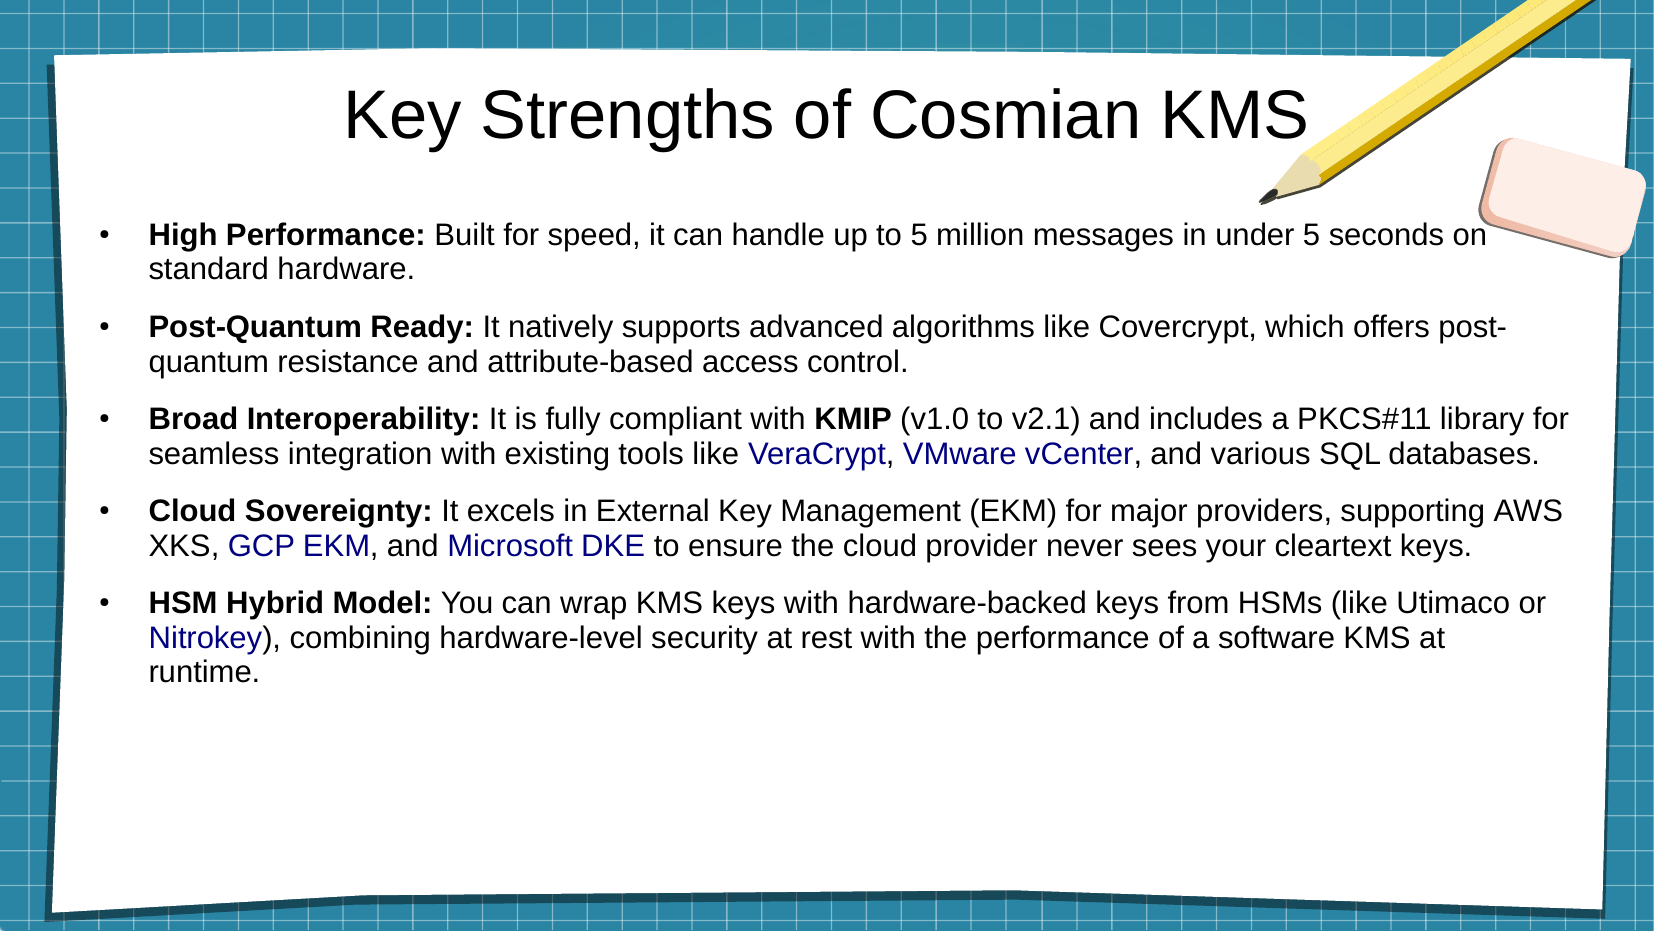

# Key Strengths of Cosmian KMS
High Performance: Built for speed, it can handle up to 5 million messages in under 5 seconds on standard hardware.
Post-Quantum Ready: It natively supports advanced algorithms like Covercrypt, which offers post-quantum resistance and attribute-based access control.
Broad Interoperability: It is fully compliant with KMIP (v1.0 to v2.1) and includes a PKCS#11 library for seamless integration with existing tools like VeraCrypt, VMware vCenter, and various SQL databases.
Cloud Sovereignty: It excels in External Key Management (EKM) for major providers, supporting AWS XKS, GCP EKM, and Microsoft DKE to ensure the cloud provider never sees your cleartext keys.
HSM Hybrid Model: You can wrap KMS keys with hardware-backed keys from HSMs (like Utimaco or Nitrokey), combining hardware-level security at rest with the performance of a software KMS at runtime.